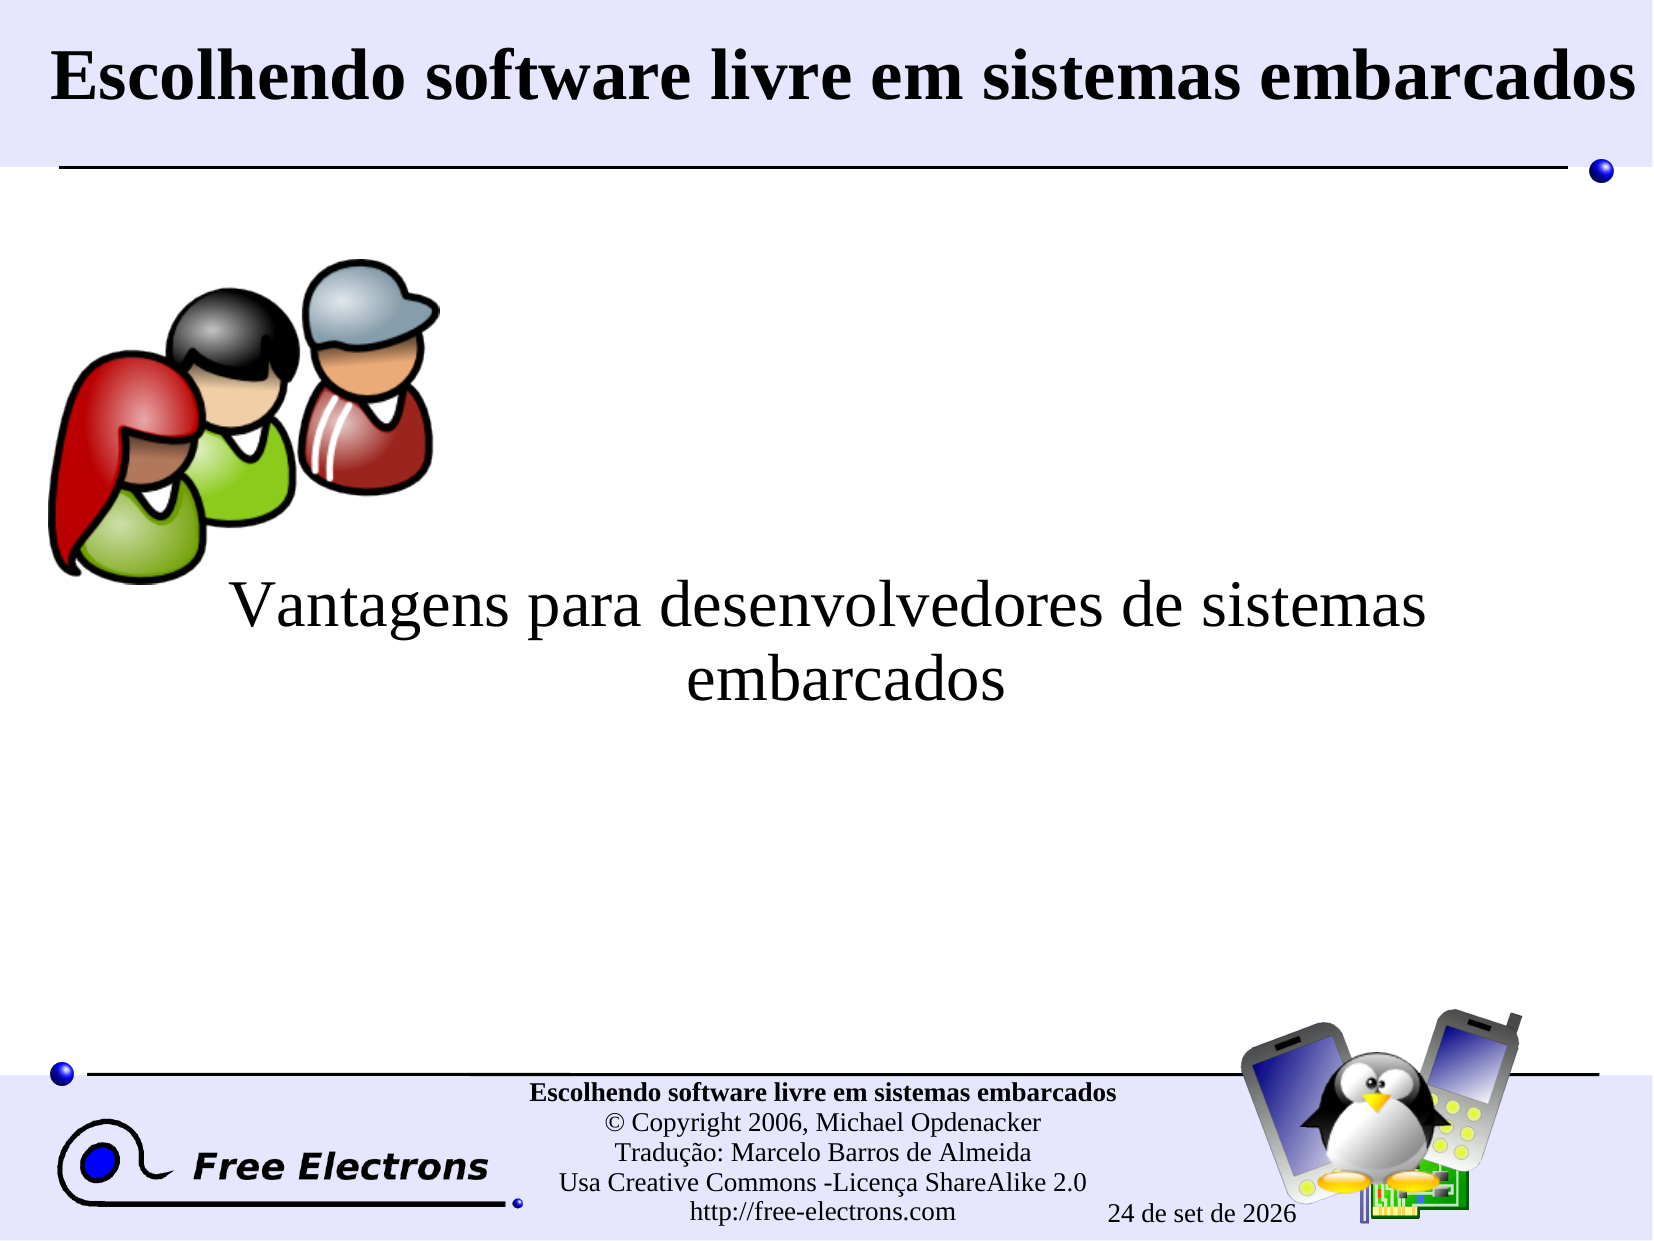

Escolhendo software livre em sistemas embarcados
# Vantagens para desenvolvedores de sistemas embarcados